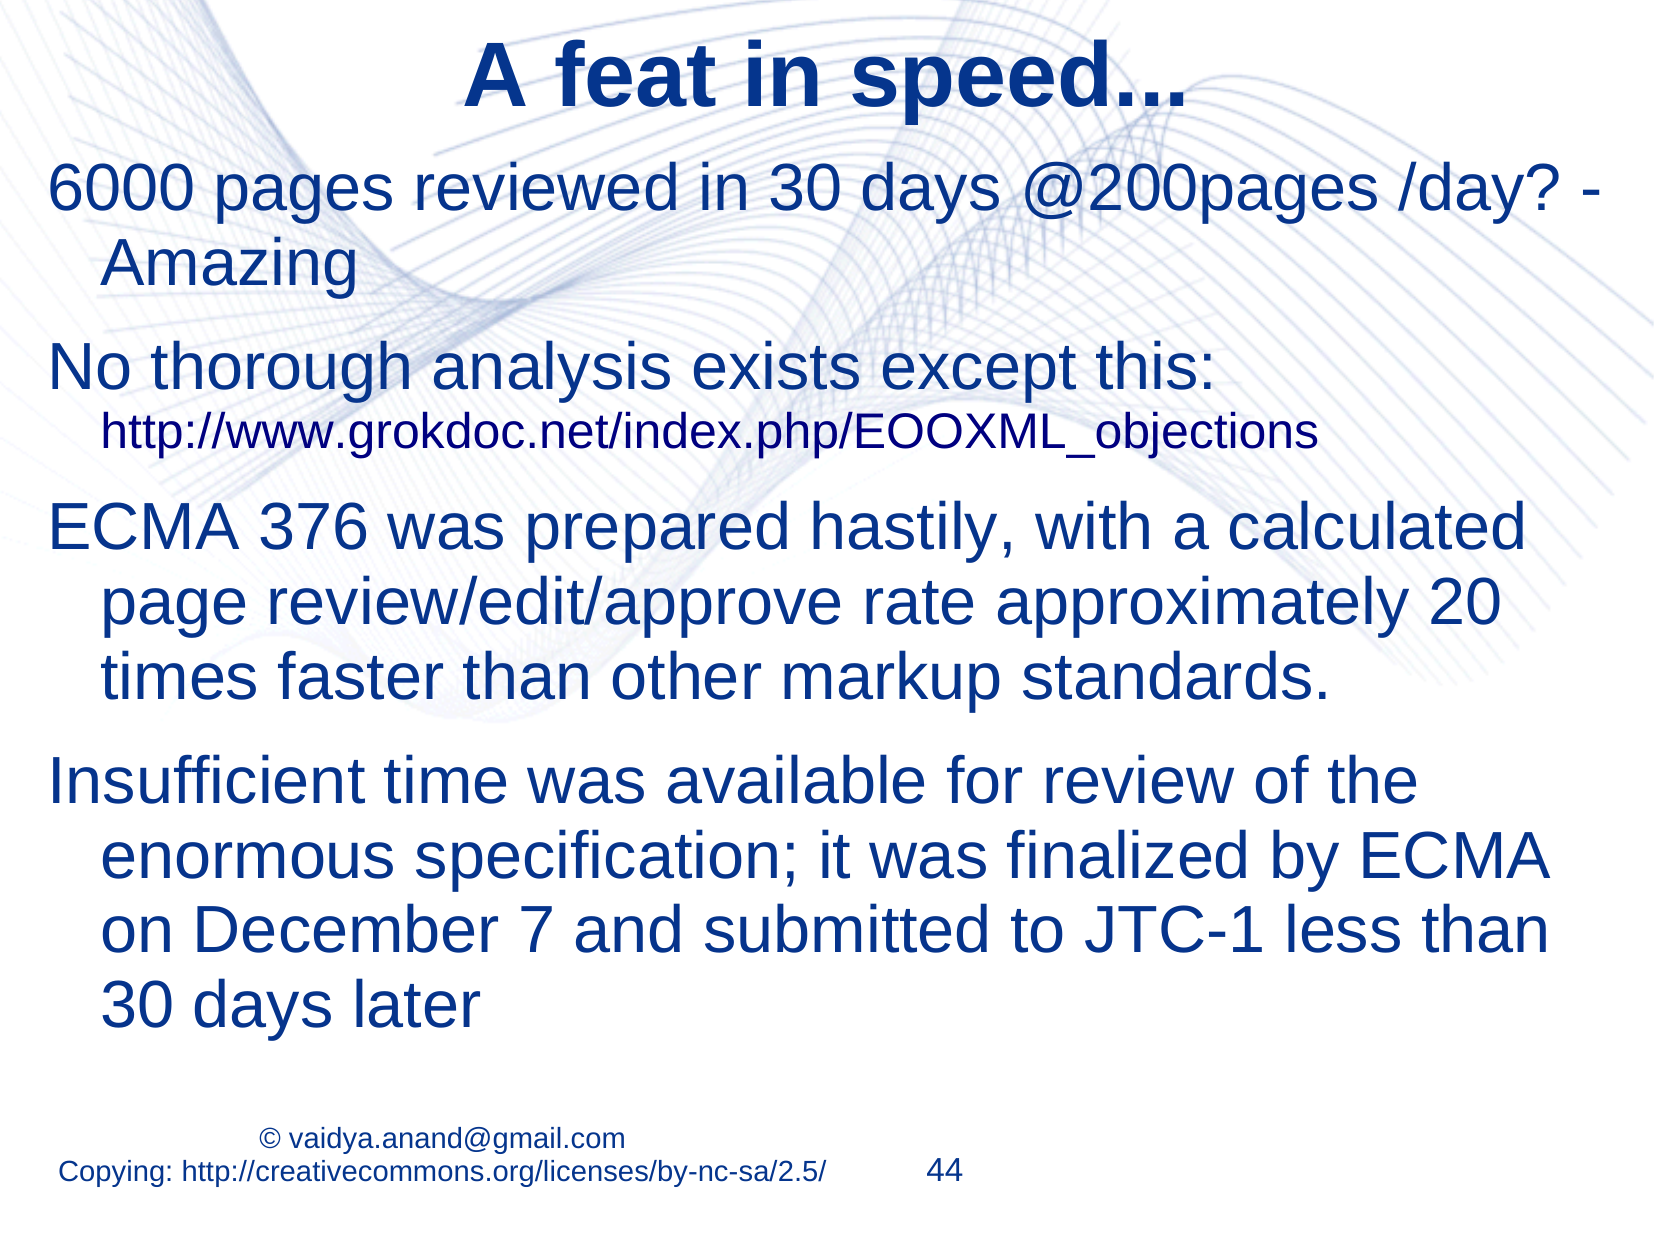

# A feat in speed...
6000 pages reviewed in 30 days @200pages /day? - Amazing
No thorough analysis exists except this: http://www.grokdoc.net/index.php/EOOXML_objections
ECMA 376 was prepared hastily, with a calculated page review/edit/approve rate approximately 20 times faster than other markup standards.
Insufficient time was available for review of the enormous specification; it was finalized by ECMA on December 7 and submitted to JTC-1 less than 30 days later
http://www.broffice.org
44